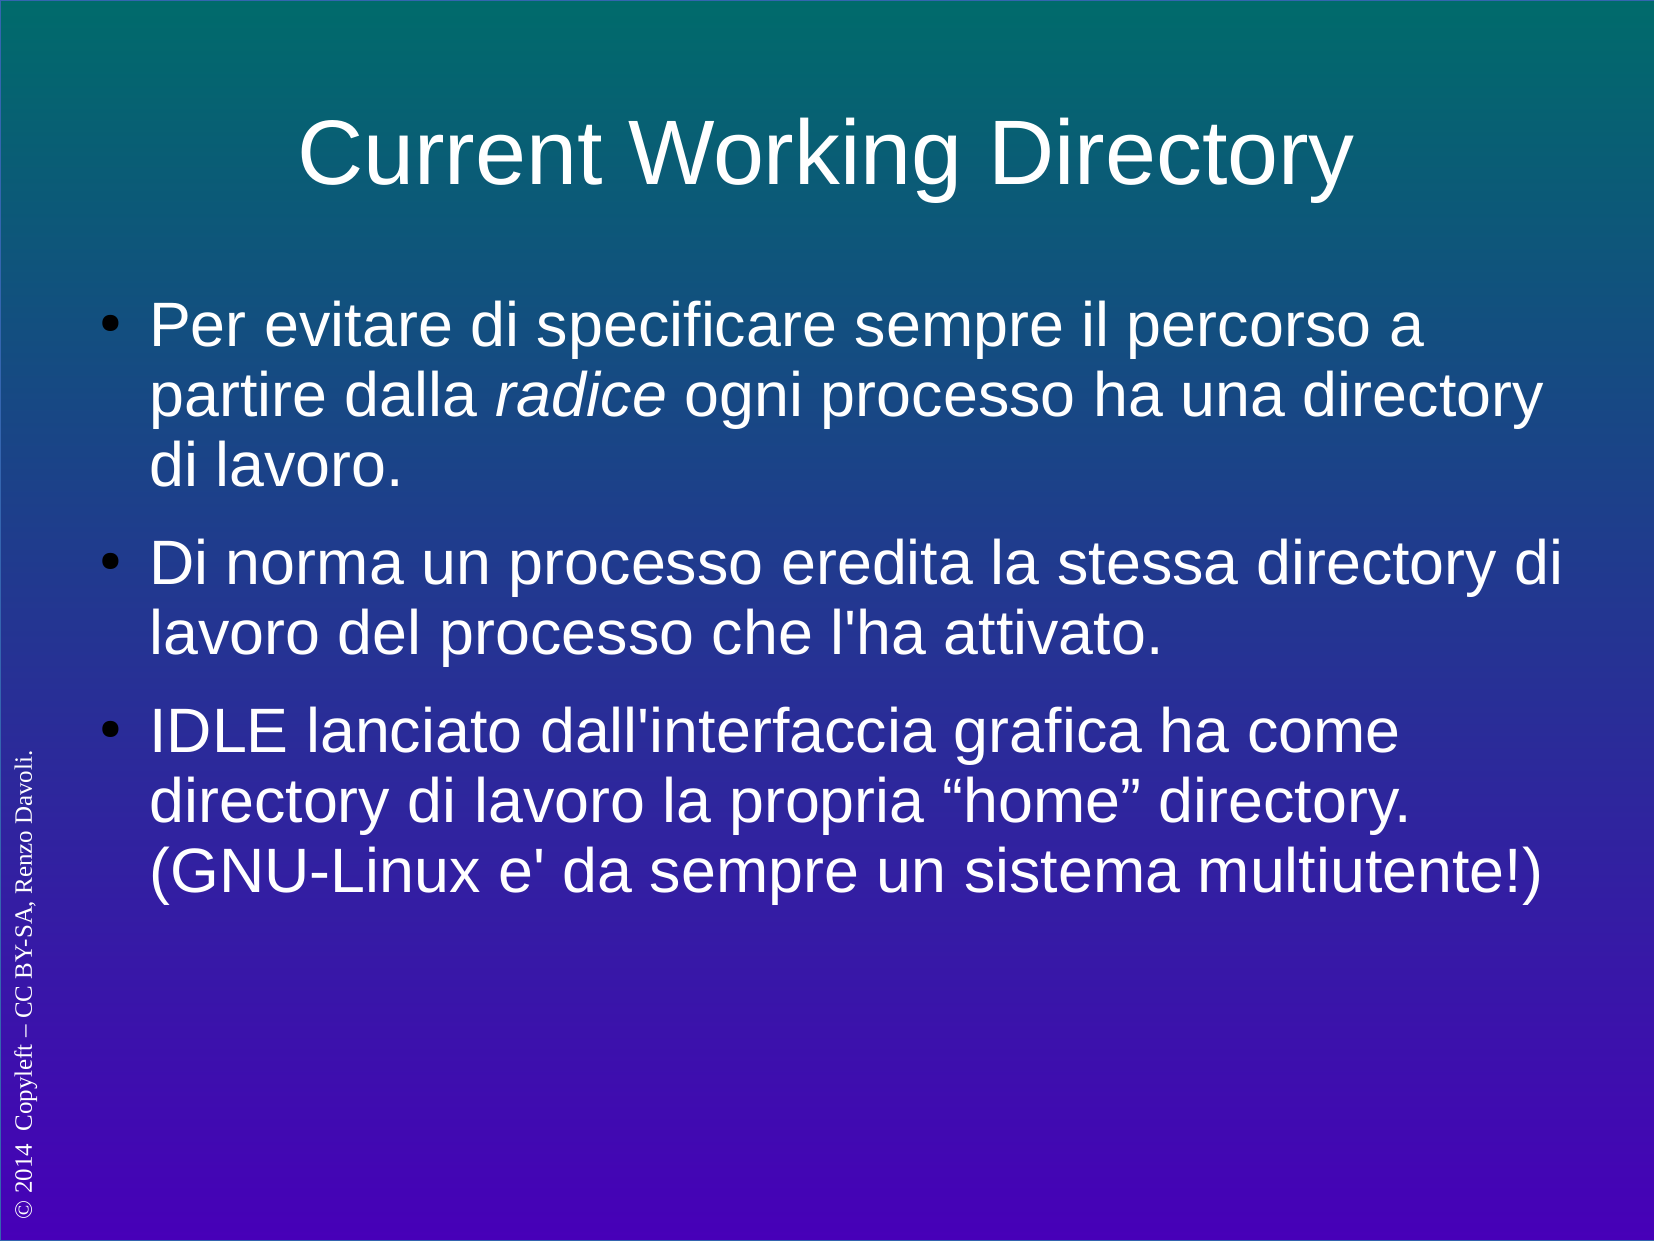

# Current Working Directory
Per evitare di specificare sempre il percorso a partire dalla radice ogni processo ha una directory di lavoro.
Di norma un processo eredita la stessa directory di lavoro del processo che l'ha attivato.
IDLE lanciato dall'interfaccia grafica ha come directory di lavoro la propria “home” directory. (GNU-Linux e' da sempre un sistema multiutente!)